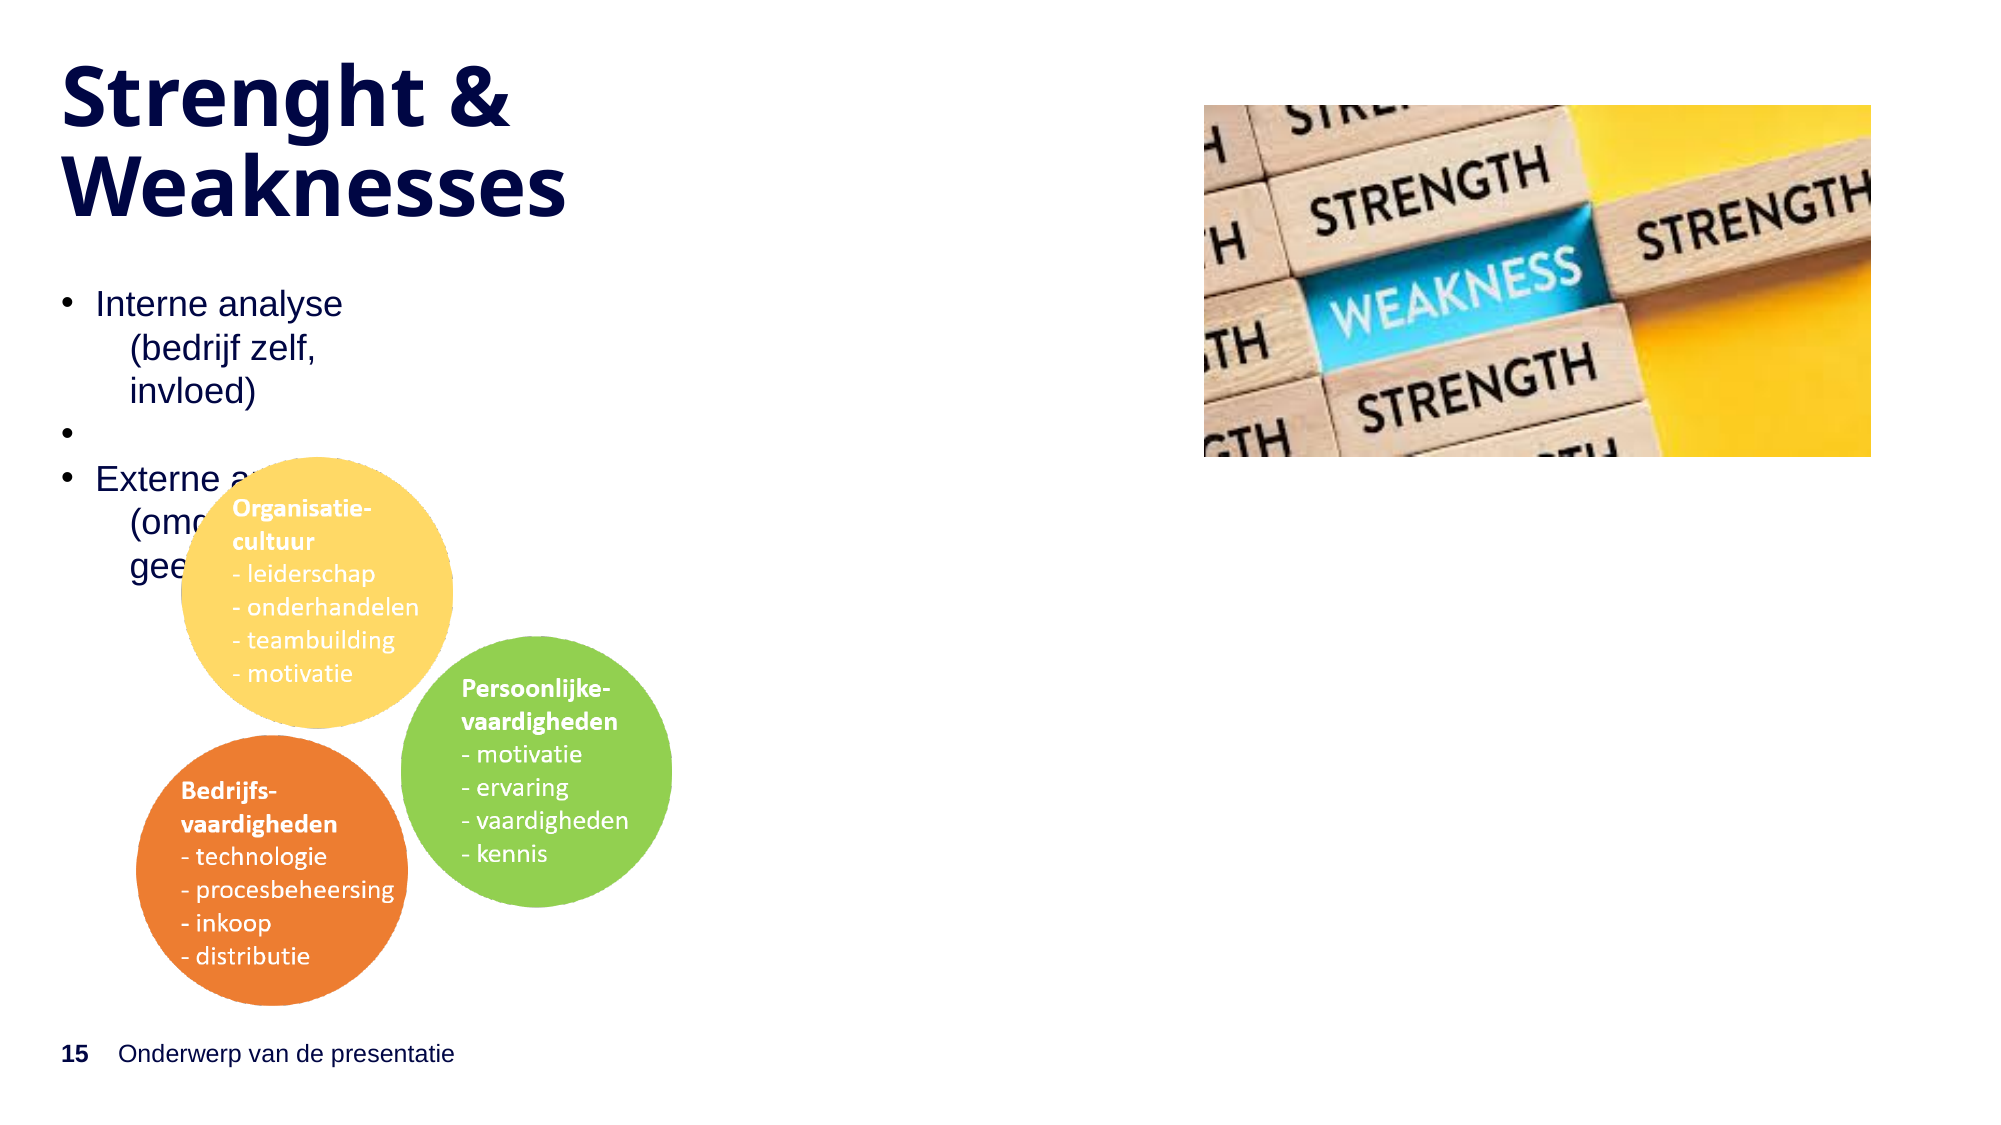

# Strenght & Weaknesses
Interne analyse (bedrijf zelf, invloed)
Externe analyse (omgeving, geen invloed)
Onderwerp van de presentatie